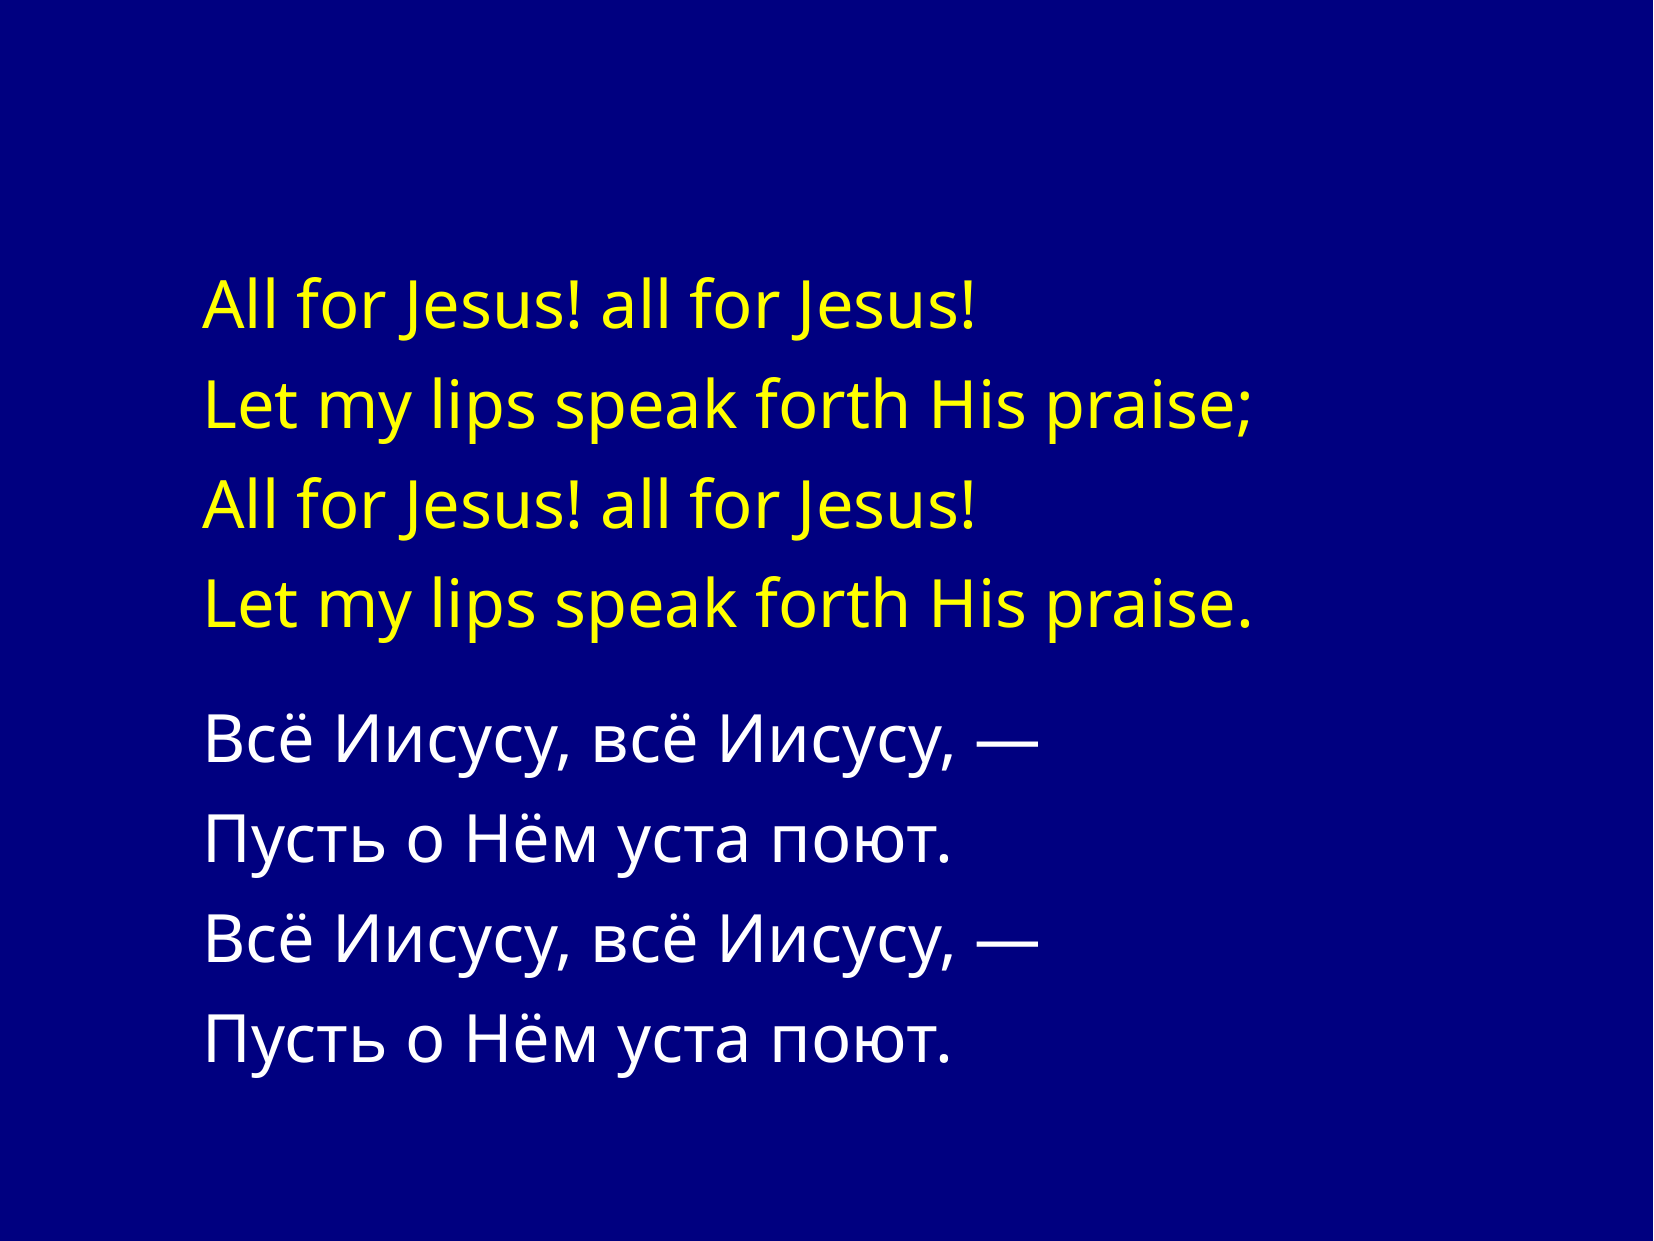

All for Jesus! all for Jesus!
	Let my lips speak forth His praise;
	All for Jesus! all for Jesus!
	Let my lips speak forth His praise.
	Всё Иисусу, всё Иисусу, —
	Пусть о Нём уста поют.
	Всё Иисусу, всё Иисусу, —
	Пусть о Нём уста поют.